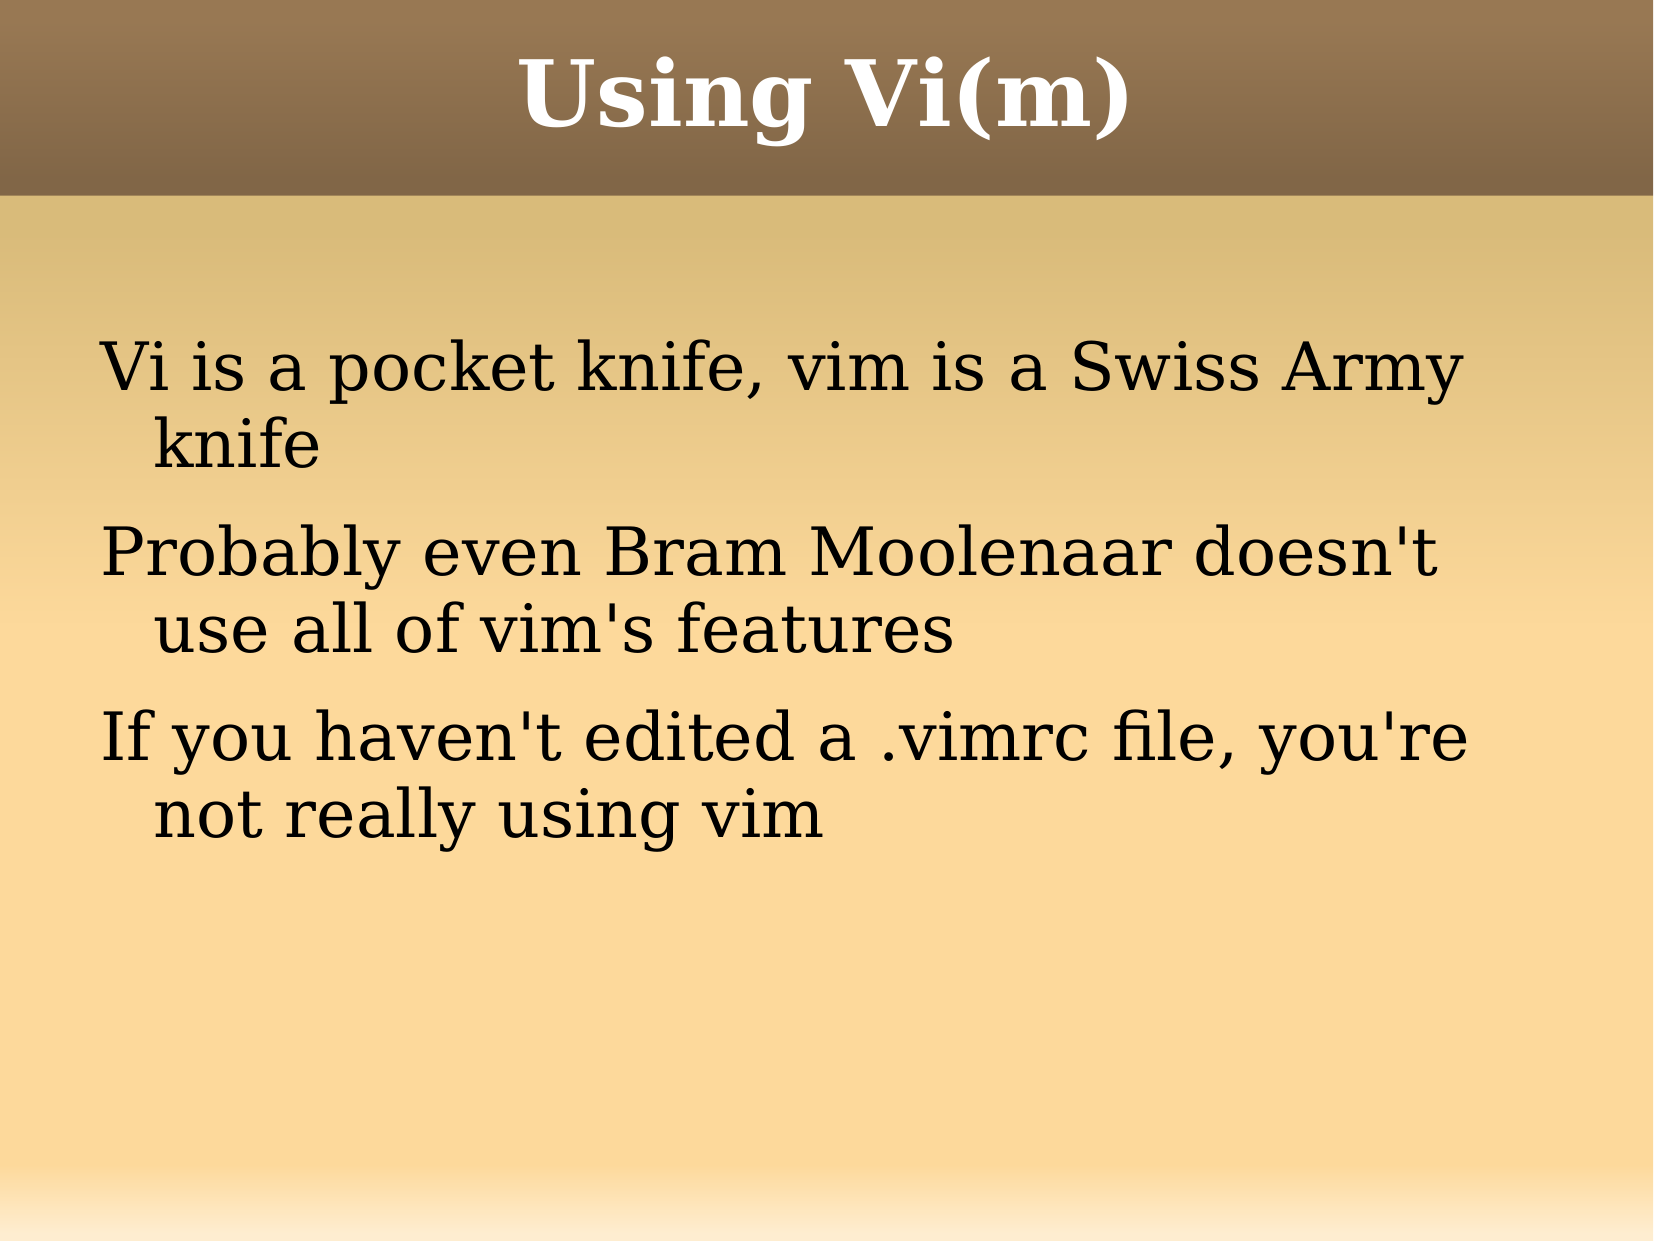

# Using Vi(m)
Vi is a pocket knife, vim is a Swiss Army knife
Probably even Bram Moolenaar doesn't use all of vim's features
If you haven't edited a .vimrc file, you're not really using vim